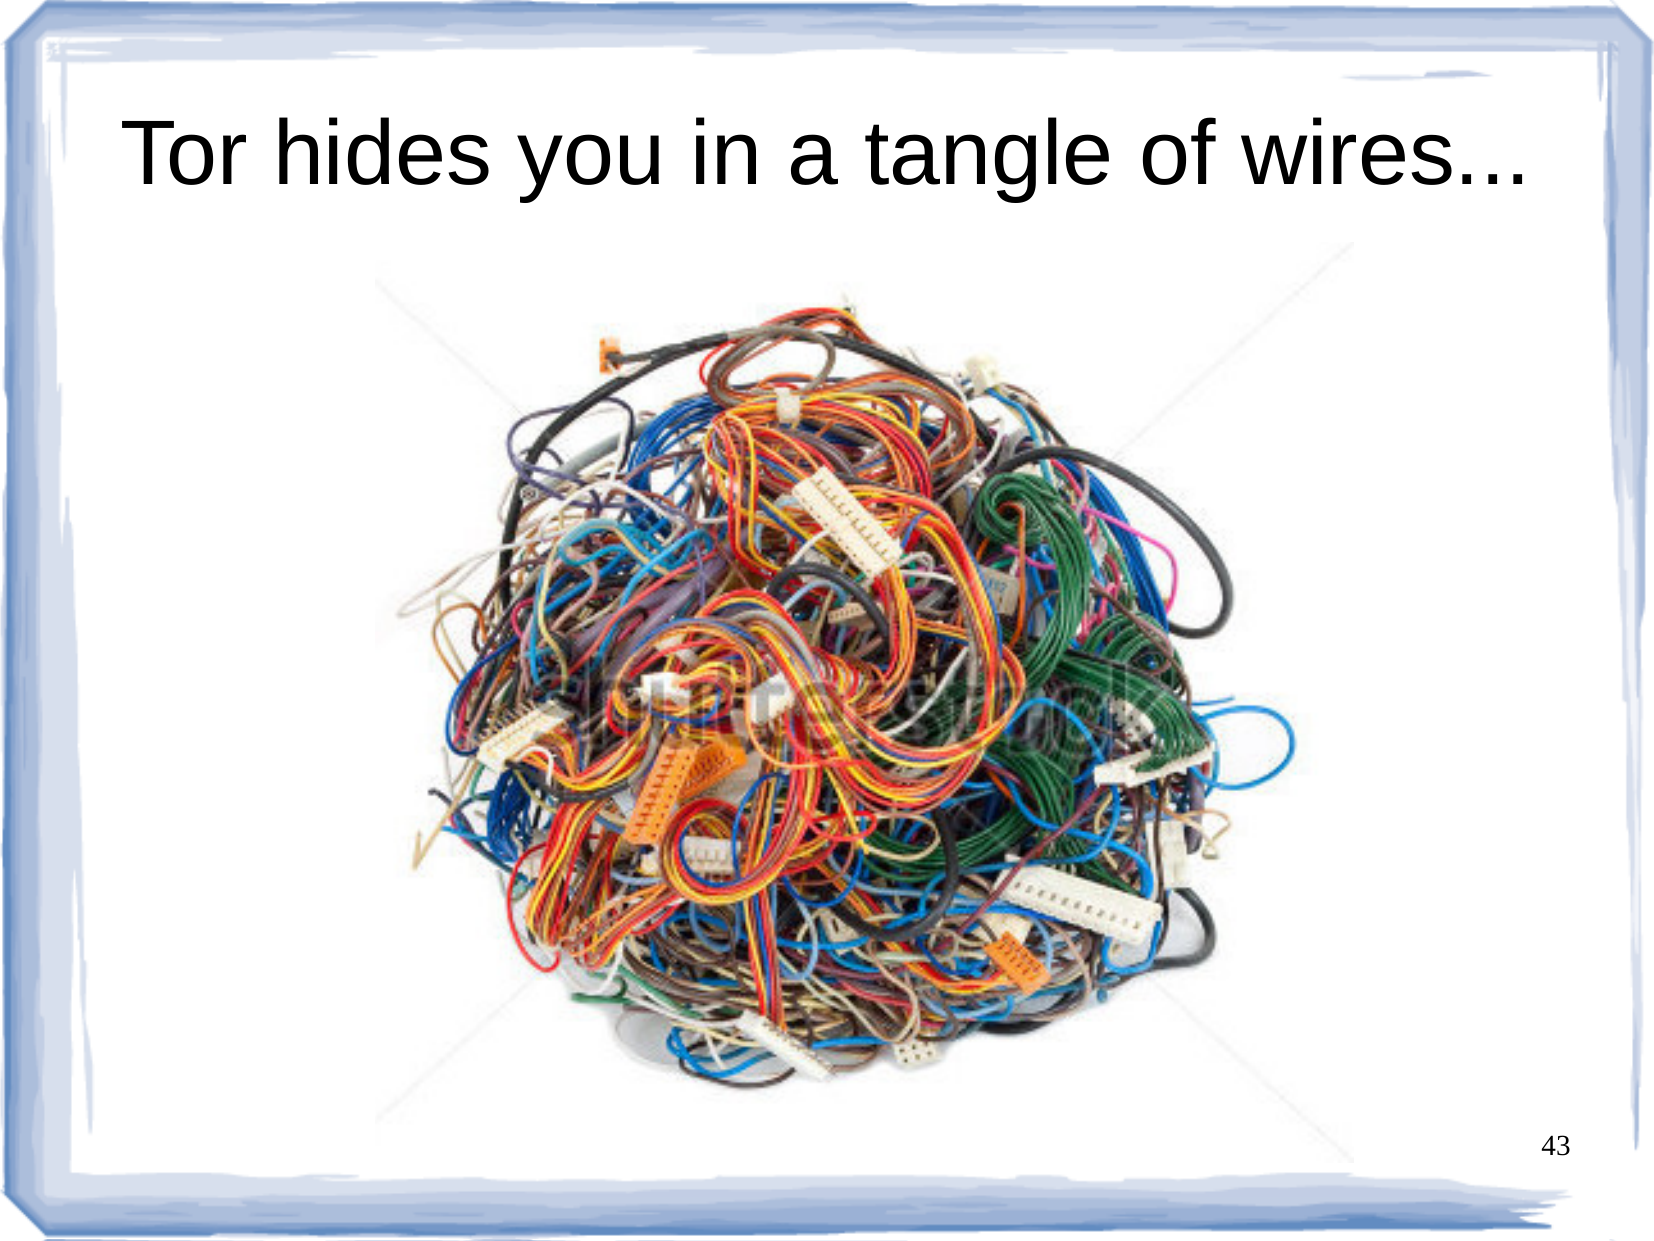

# Tor hides you in a tangle of wires...
43